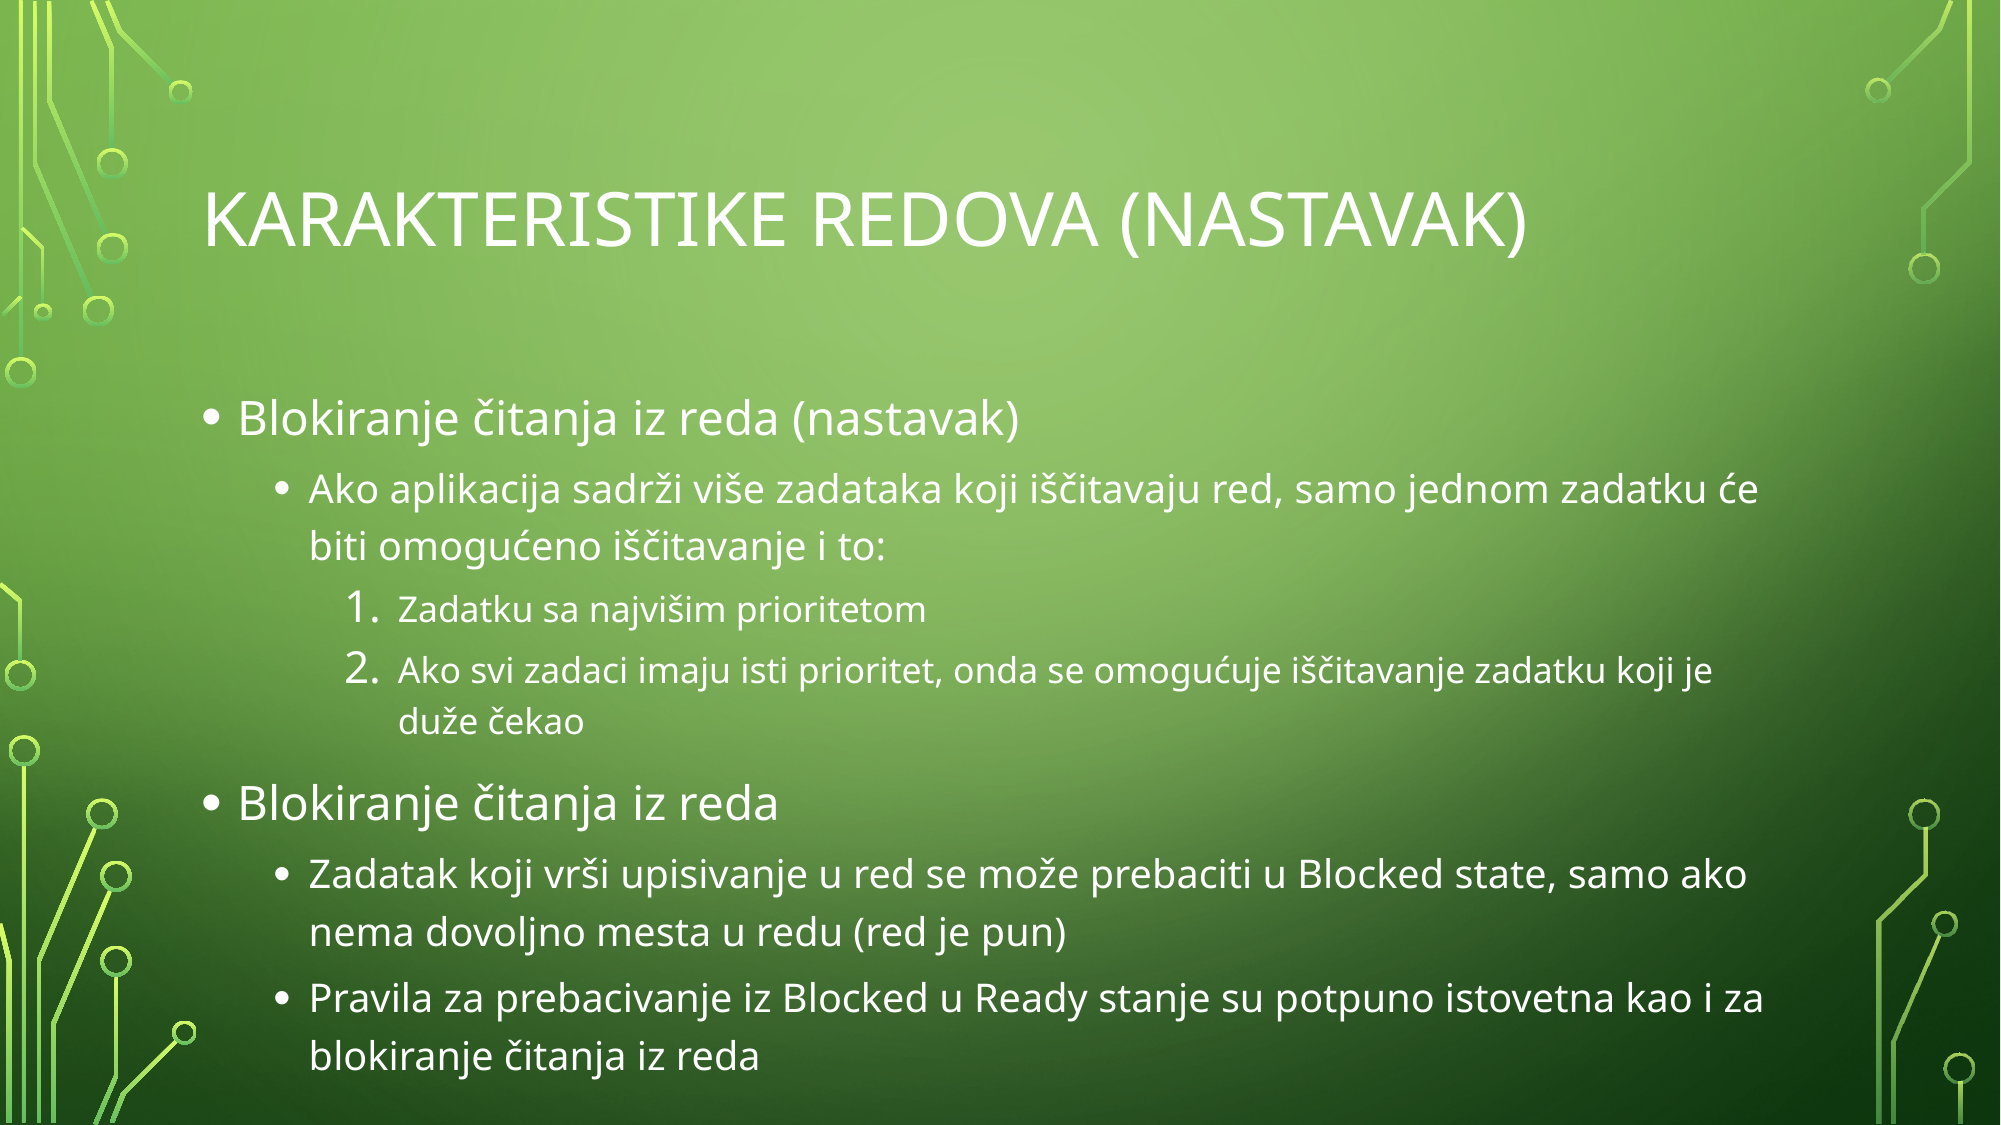

Karakteristike redova (Nastavak)
Blokiranje čitanja iz reda (nastavak)
Ako aplikacija sadrži više zadataka koji iščitavaju red, samo jednom zadatku će biti omogućeno iščitavanje i to:
Zadatku sa najvišim prioritetom
Ako svi zadaci imaju isti prioritet, onda se omogućuje iščitavanje zadatku koji je duže čekao
Blokiranje čitanja iz reda
Zadatak koji vrši upisivanje u red se može prebaciti u Blocked state, samo ako nema dovoljno mesta u redu (red je pun)
Pravila za prebacivanje iz Blocked u Ready stanje su potpuno istovetna kao i za blokiranje čitanja iz reda